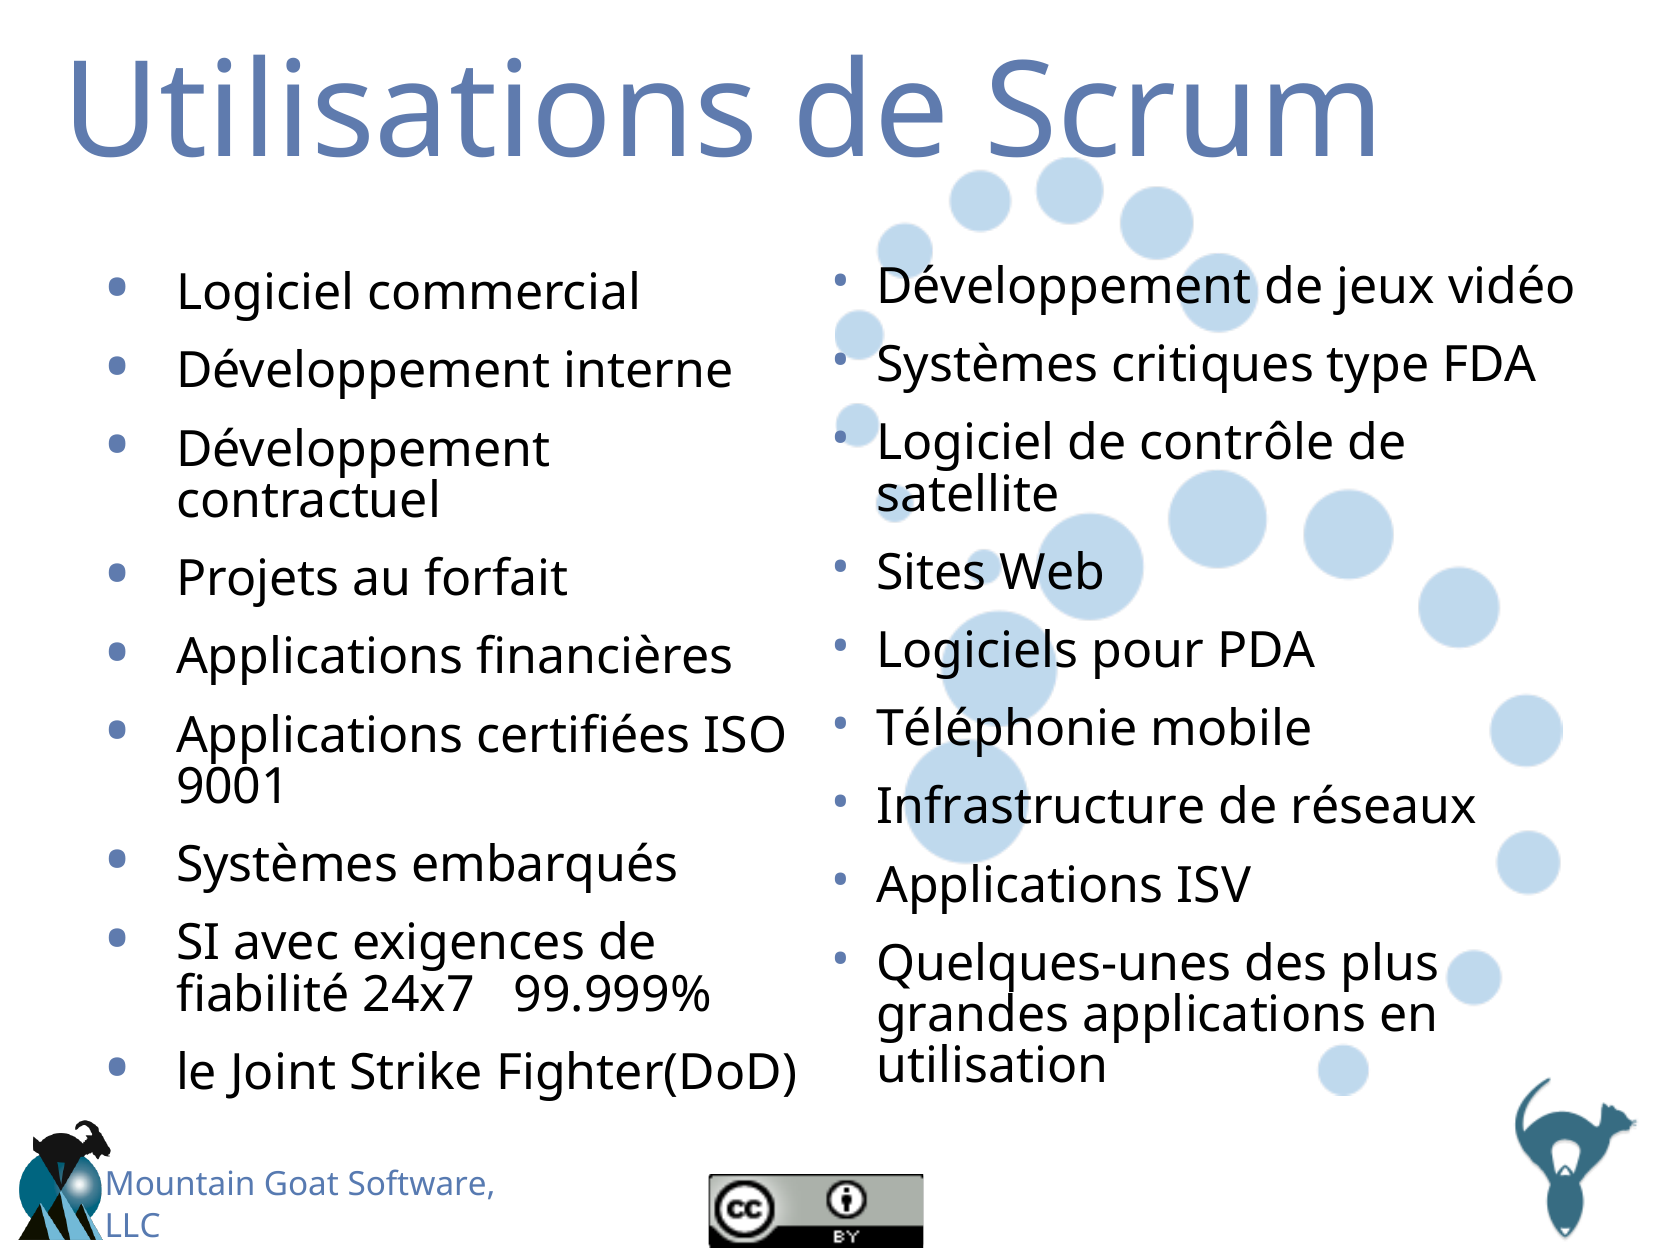

# Utilisations de Scrum
Logiciel commercial
Développement interne
Développement contractuel
Projets au forfait
Applications financières
Applications certifiées ISO 9001
Systèmes embarqués
SI avec exigences de fiabilité 24x7 99.999%
le Joint Strike Fighter(DoD)‏
Développement de jeux vidéo
Systèmes critiques type FDA
Logiciel de contrôle de satellite
Sites Web
Logiciels pour PDA
Téléphonie mobile
Infrastructure de réseaux
Applications ISV
Quelques-unes des plus grandes applications en utilisation